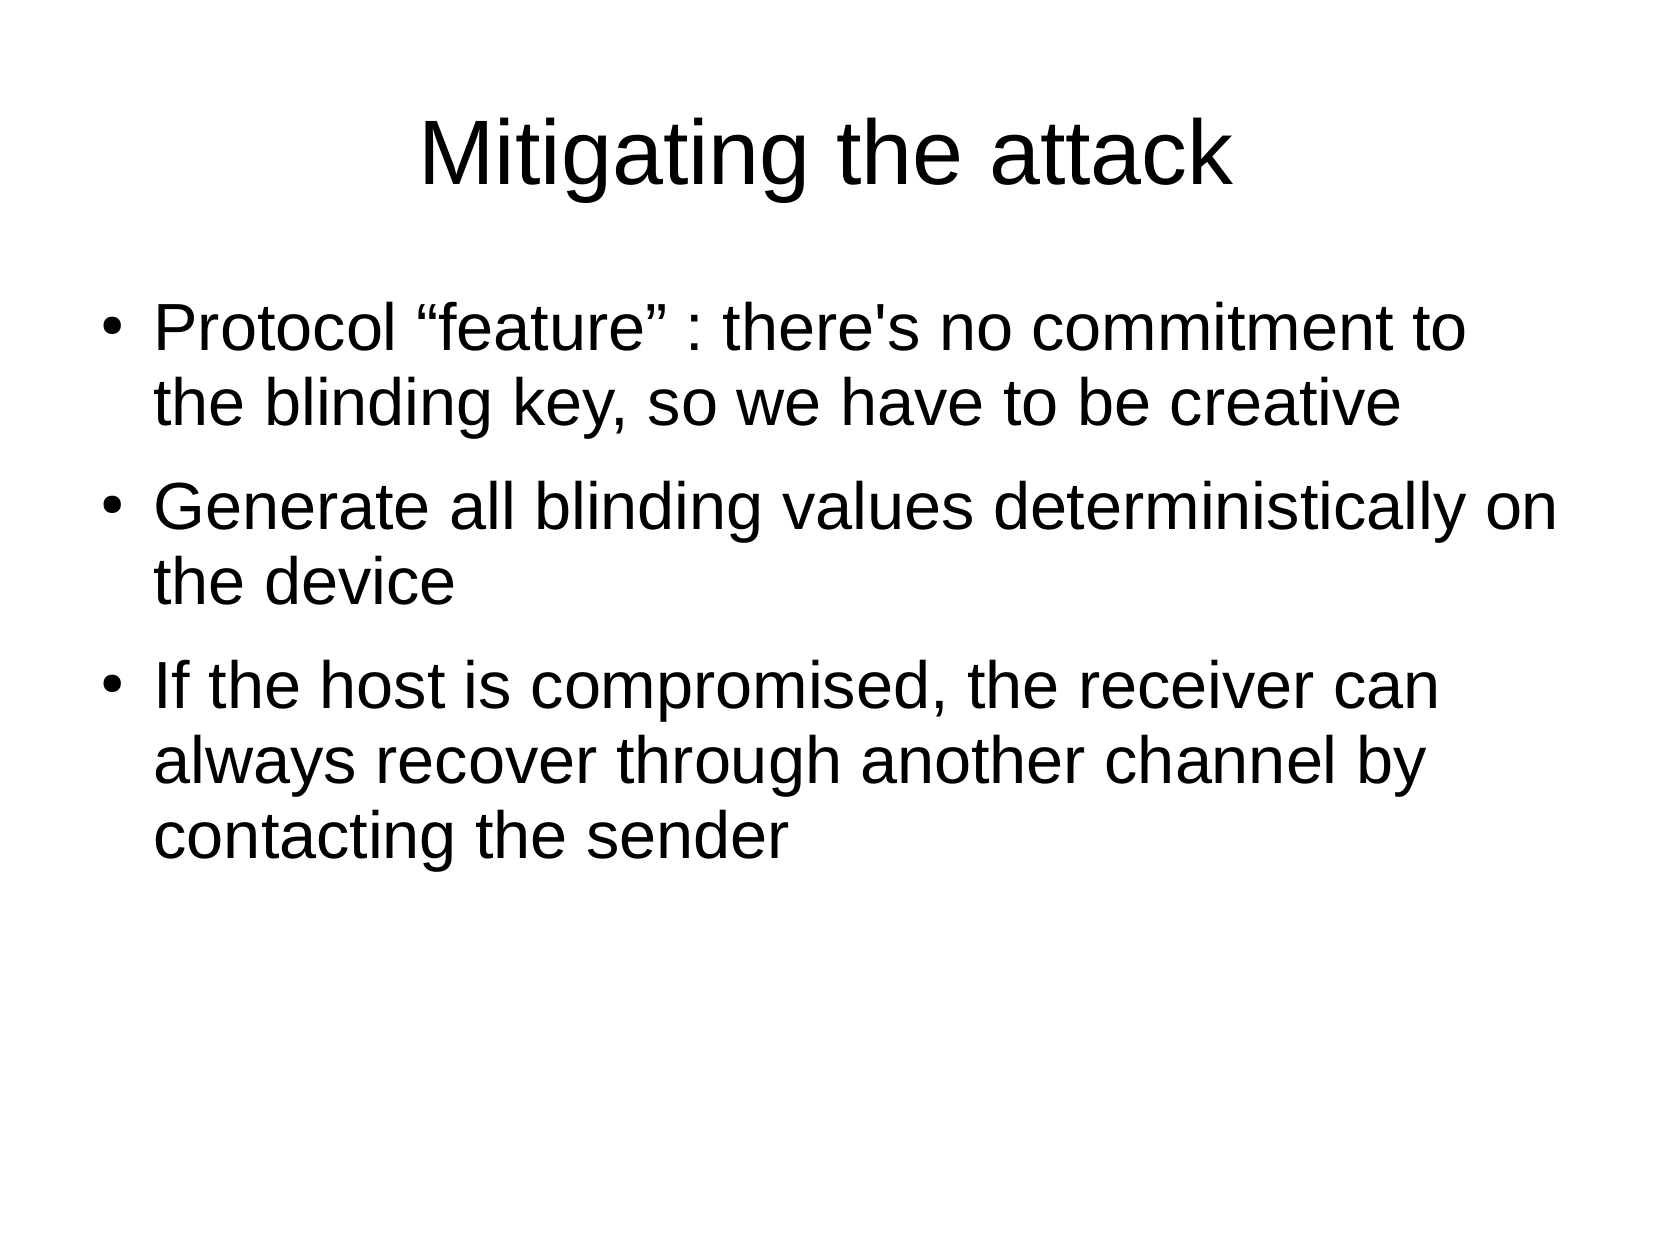

# Mitigating the attack
Protocol “feature” : there's no commitment to the blinding key, so we have to be creative
Generate all blinding values deterministically on the device
If the host is compromised, the receiver can always recover through another channel by contacting the sender